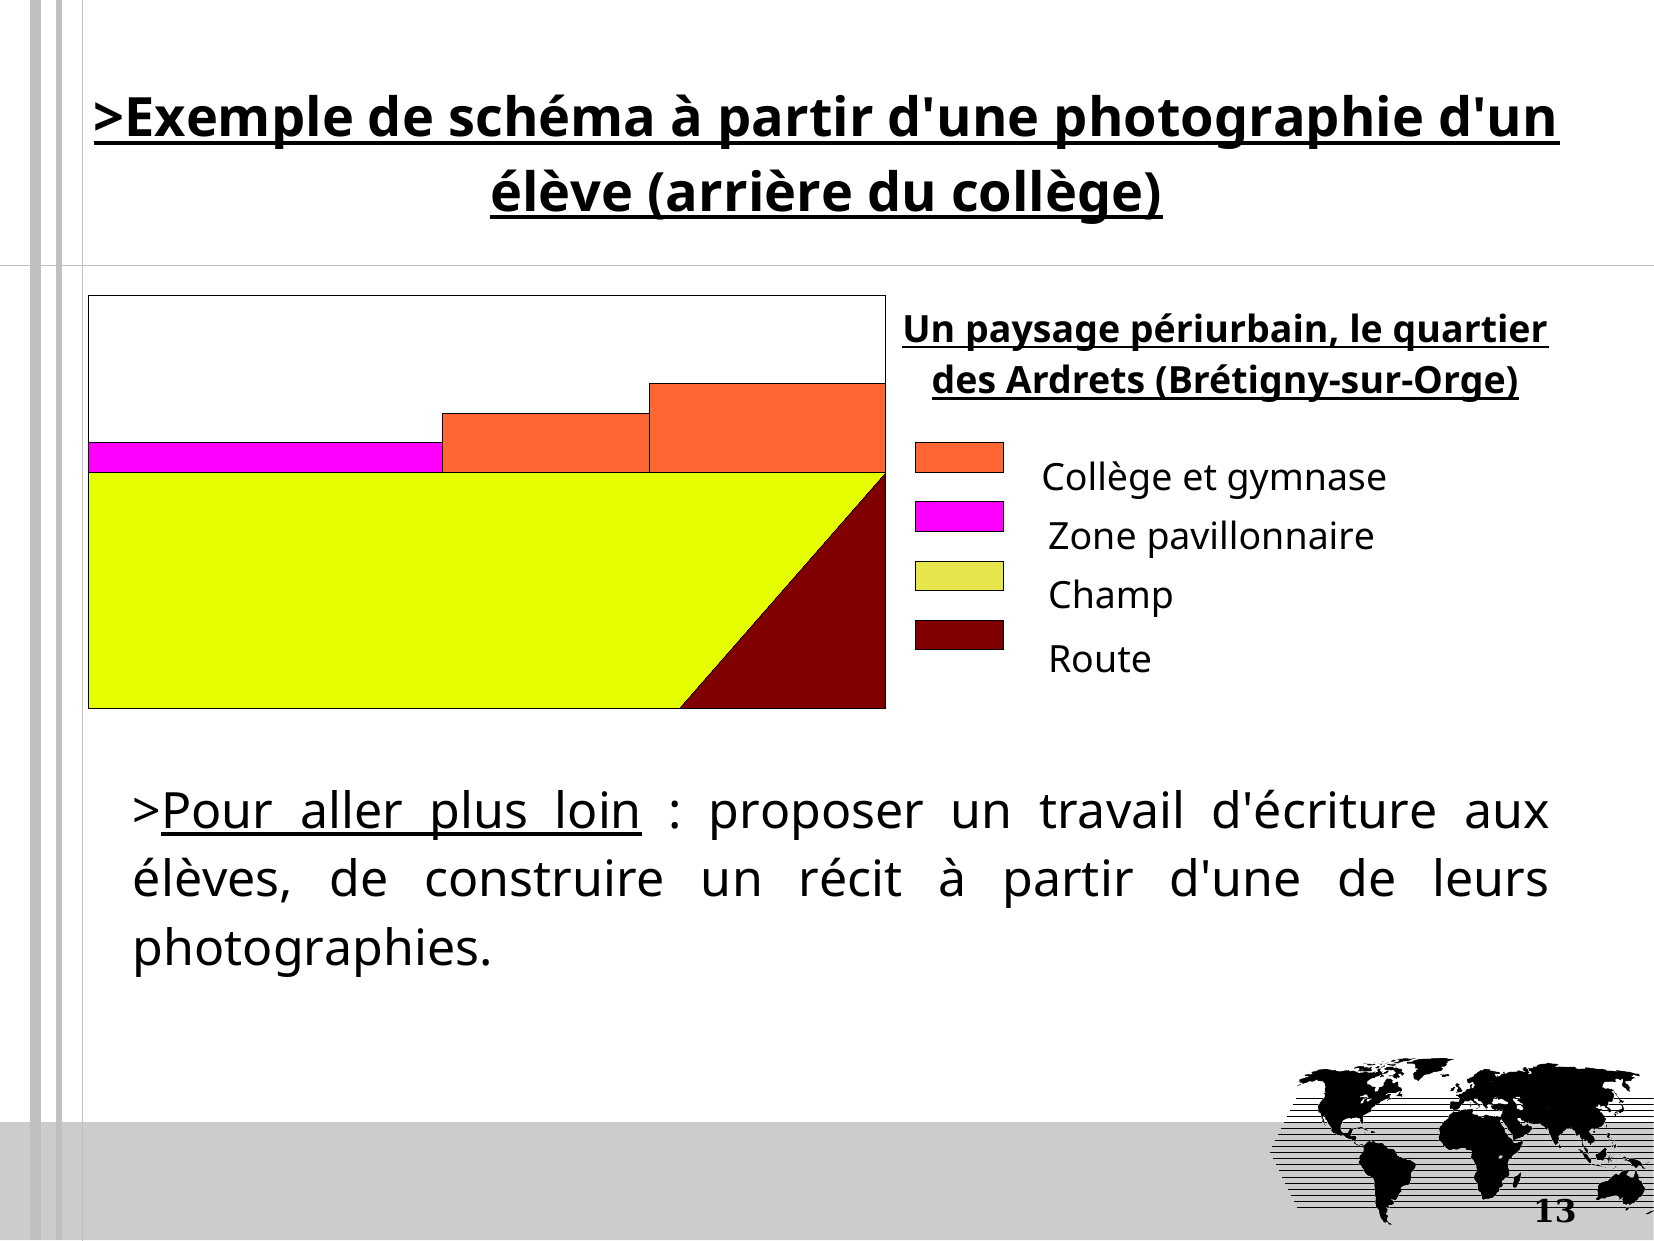

# >Exemple de schéma à partir d'une photographie d'un élève (arrière du collège)
Un paysage périurbain, le quartier des Ardrets (Brétigny-sur-Orge)
Collège et gymnase
Zone pavillonnaire
Champ
Route
>Pour aller plus loin : proposer un travail d'écriture aux élèves, de construire un récit à partir d'une de leurs photographies.
13